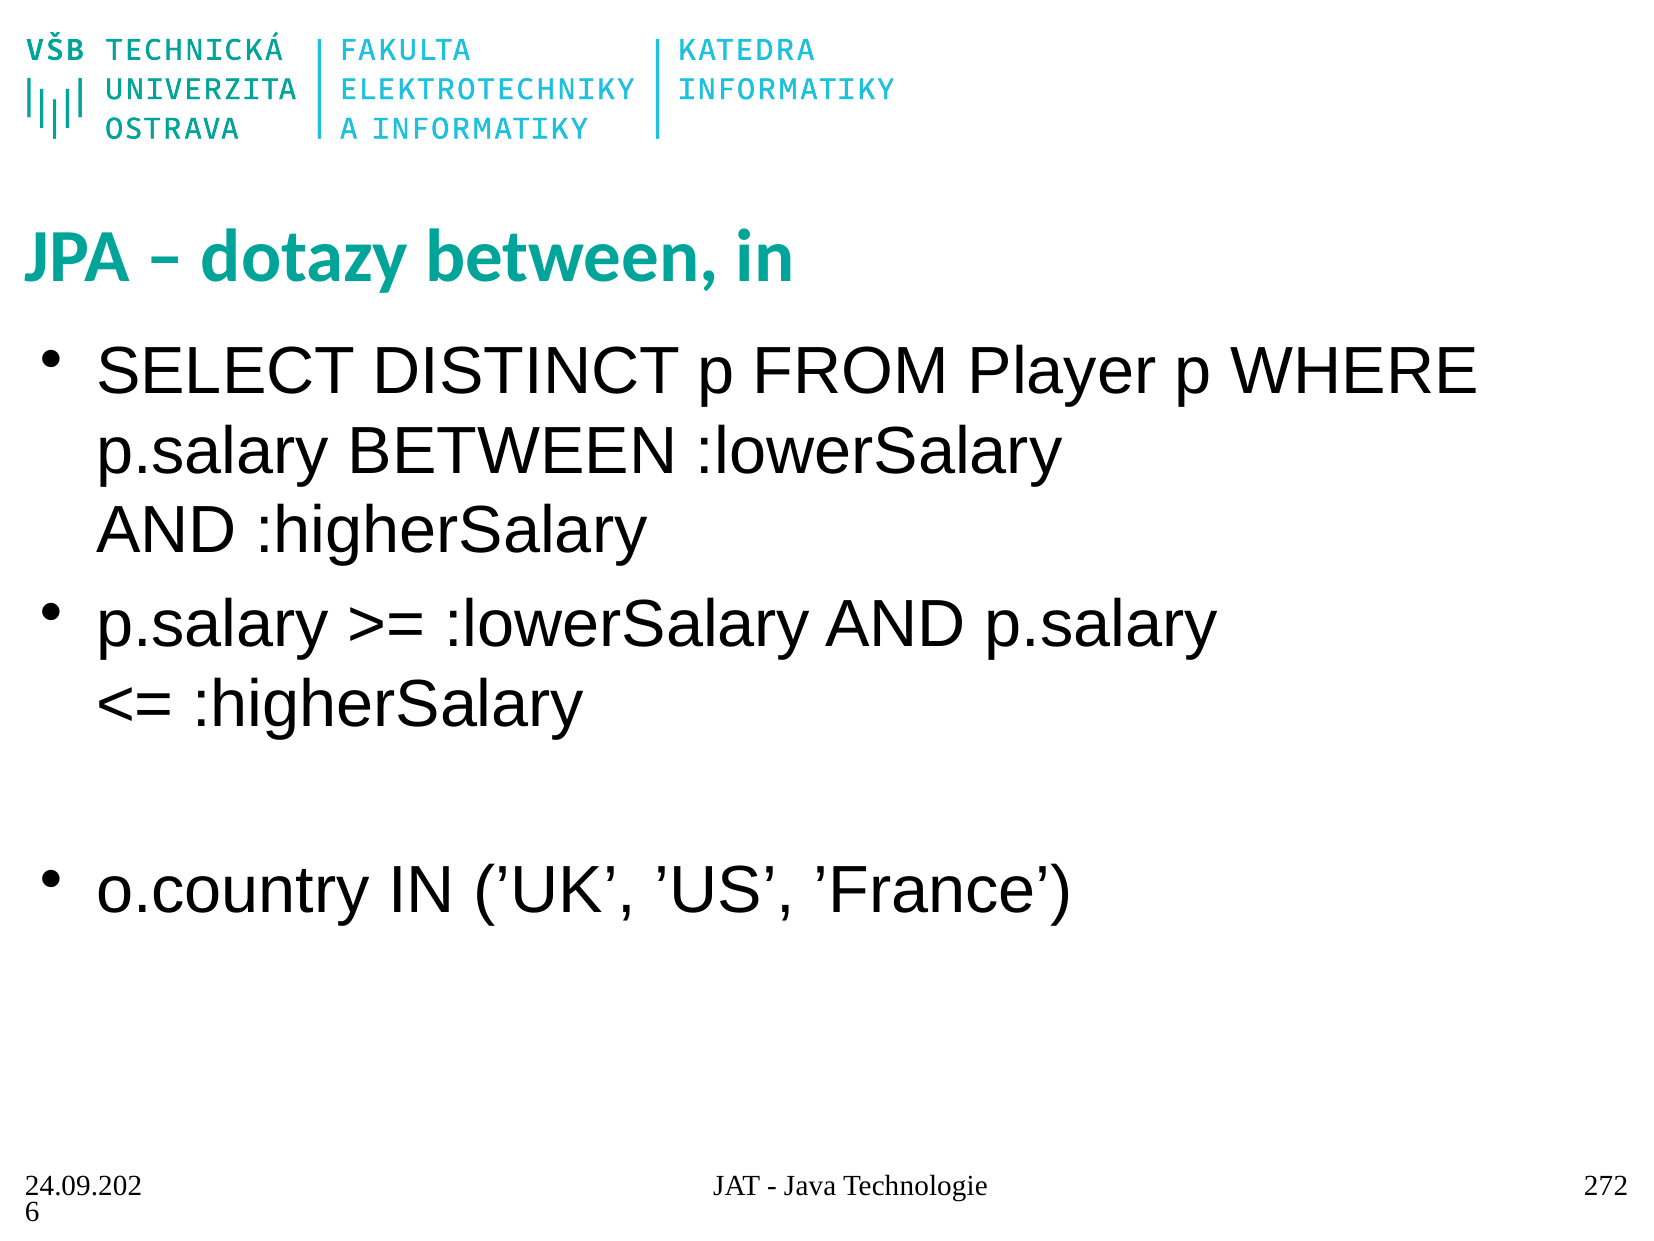

JPA – dotazy between, in
# SELECT DISTINCT p FROM Player p WHERE p.salary BETWEEN :lowerSalary AND :higherSalary
p.salary >= :lowerSalary AND p.salary <= :higherSalary
o.country IN (’UK’, ’US’, ’France’)
JAT - Java Technologie
272